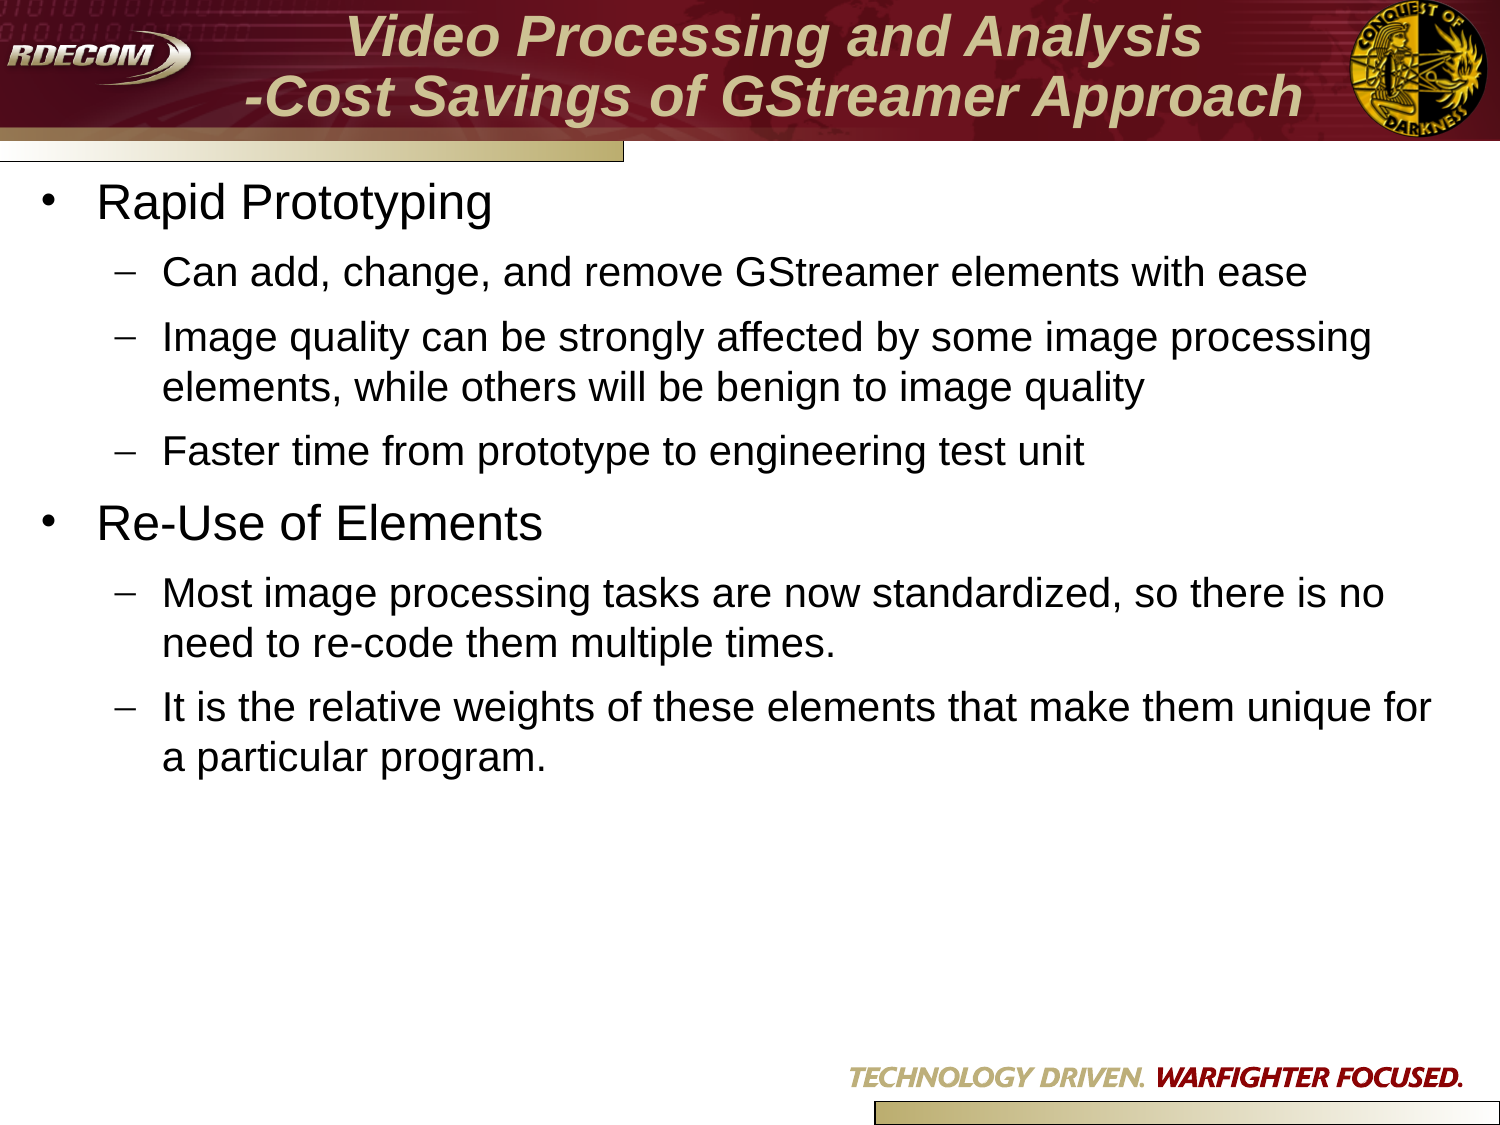

# Video Processing and Analysis -Cost Savings of GStreamer Approach
Rapid Prototyping
Can add, change, and remove GStreamer elements with ease
Image quality can be strongly affected by some image processing elements, while others will be benign to image quality
Faster time from prototype to engineering test unit
Re-Use of Elements
Most image processing tasks are now standardized, so there is no need to re-code them multiple times.
It is the relative weights of these elements that make them unique for a particular program.